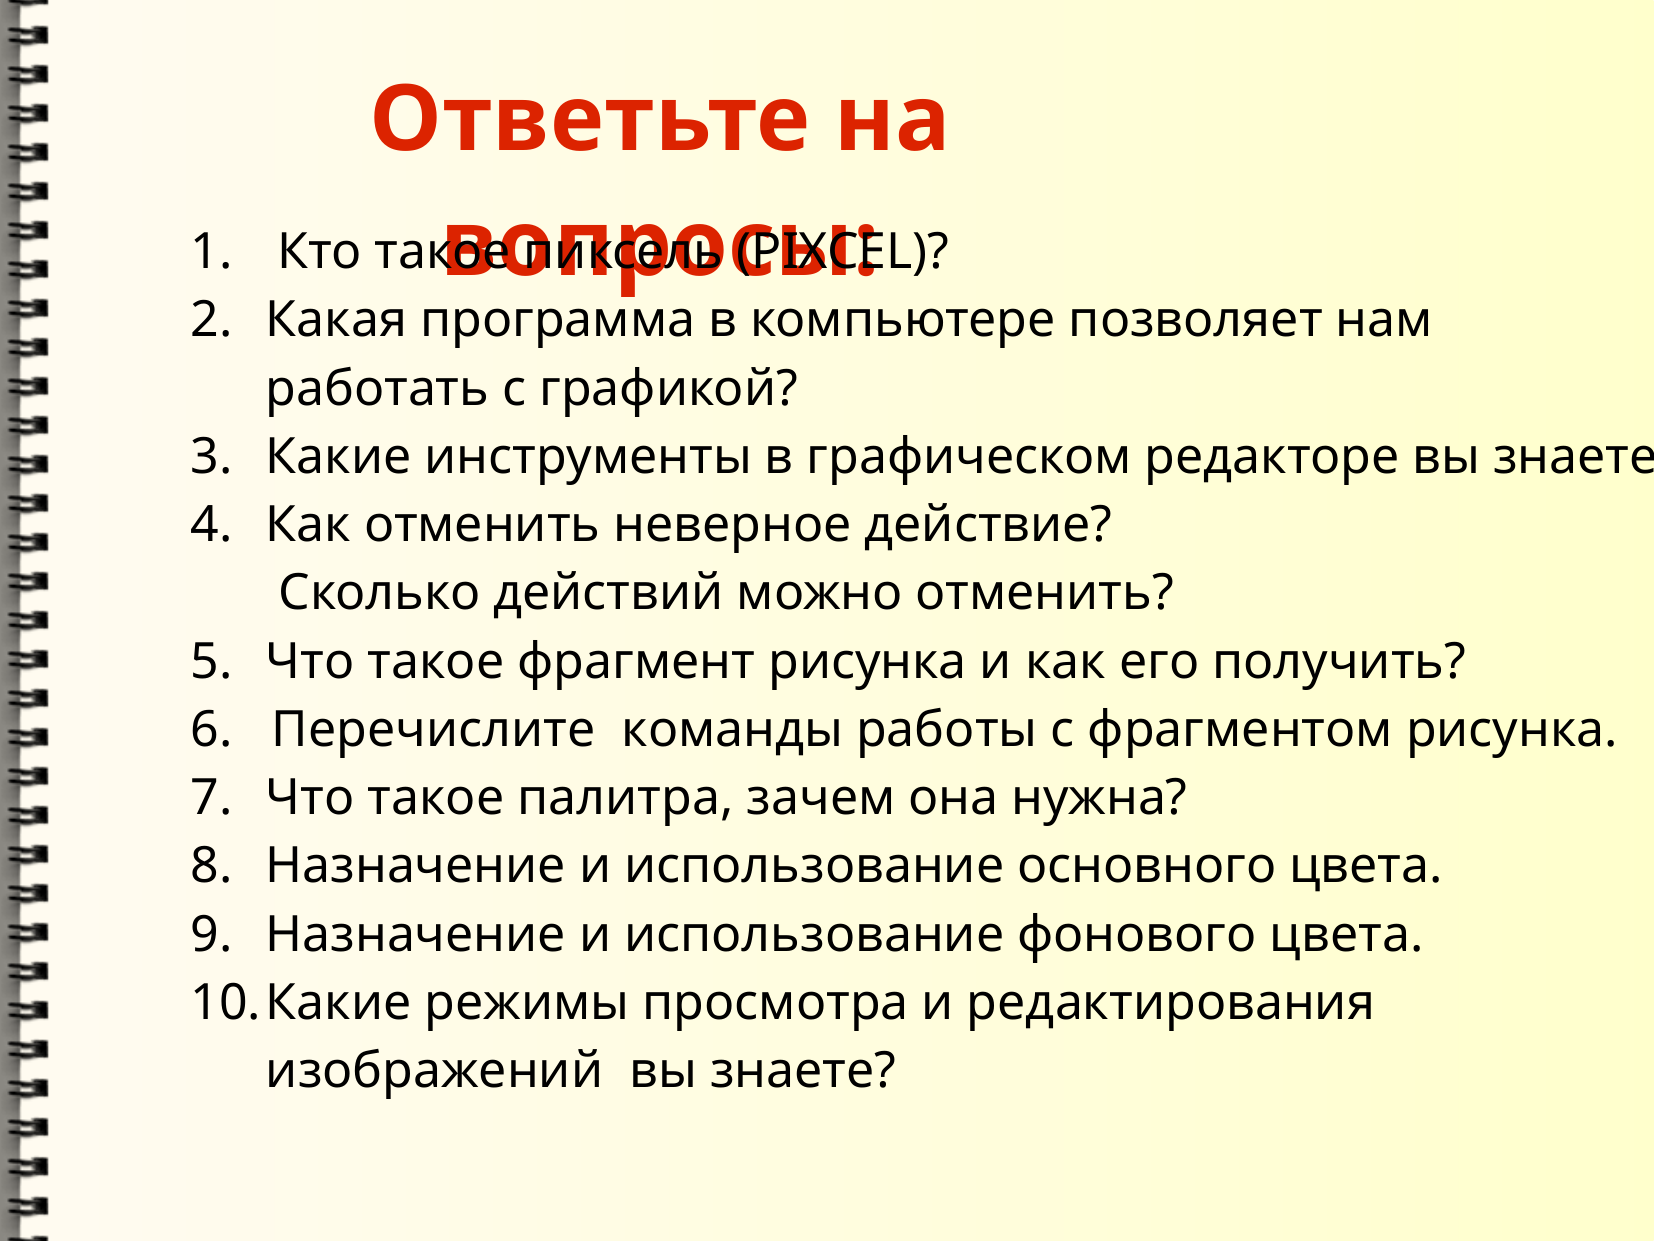

Ответьте на вопросы:
1.	 Кто такое пиксель (PIXCEL)?
2.	Какая программа в компьютере позволяет нам
	работать с графикой?
3.	Какие инструменты в графическом редакторе вы знаете?
4.	Как отменить неверное действие?
	 Сколько действий можно отменить?
5.	Что такое фрагмент рисунка и как его получить?
6. Перечислите команды работы с фрагментом рисунка.
7.	Что такое палитра, зачем она нужна?
8.	Назначение и использование основного цвета.
9.	Назначение и использование фонового цвета.
10.	Какие режимы просмотра и редактирования
	изображений вы знаете?